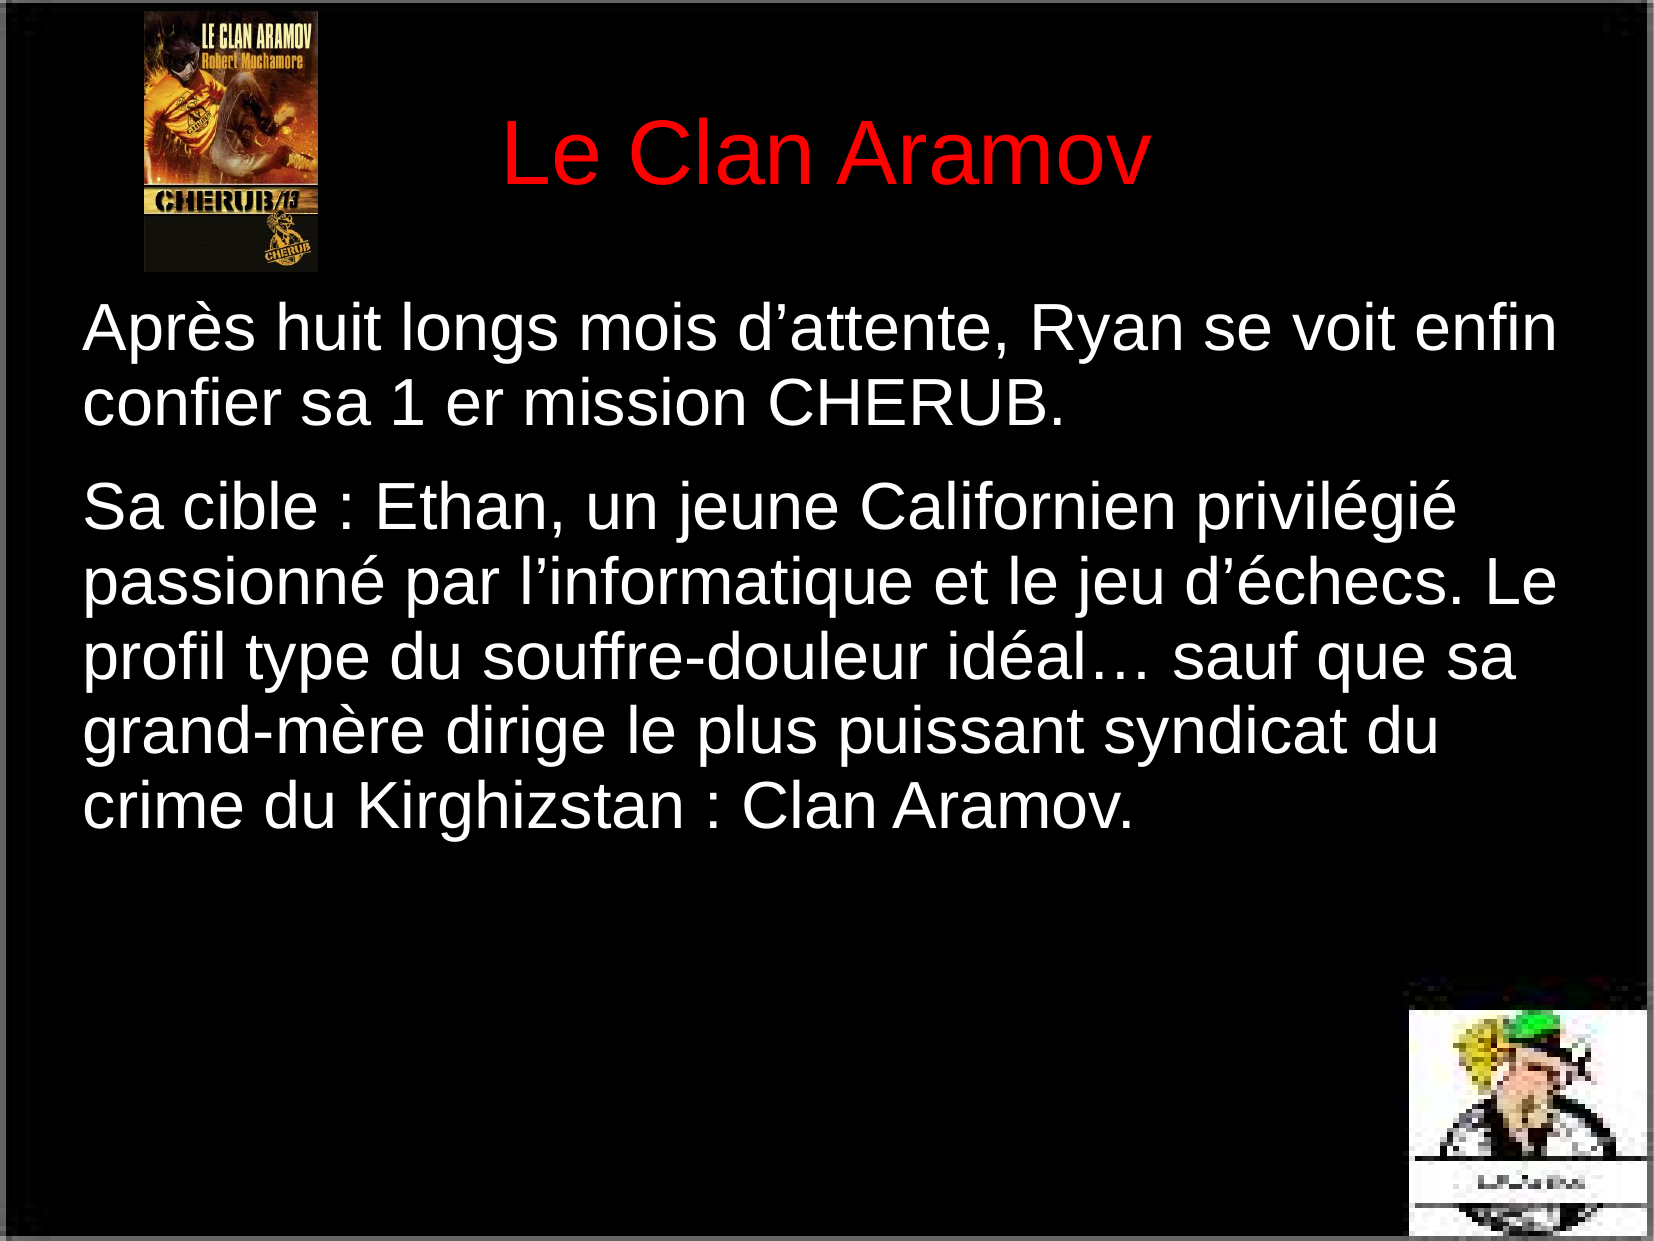

# Le Clan Aramov
Après huit longs mois d’attente, Ryan se voit enfin confier sa 1 er mission CHERUB.
Sa cible : Ethan, un jeune Californien privilégié passionné par l’informatique et le jeu d’échecs. Le profil type du souffre-douleur idéal… sauf que sa grand-mère dirige le plus puissant syndicat du crime du Kirghizstan : Clan Aramov.